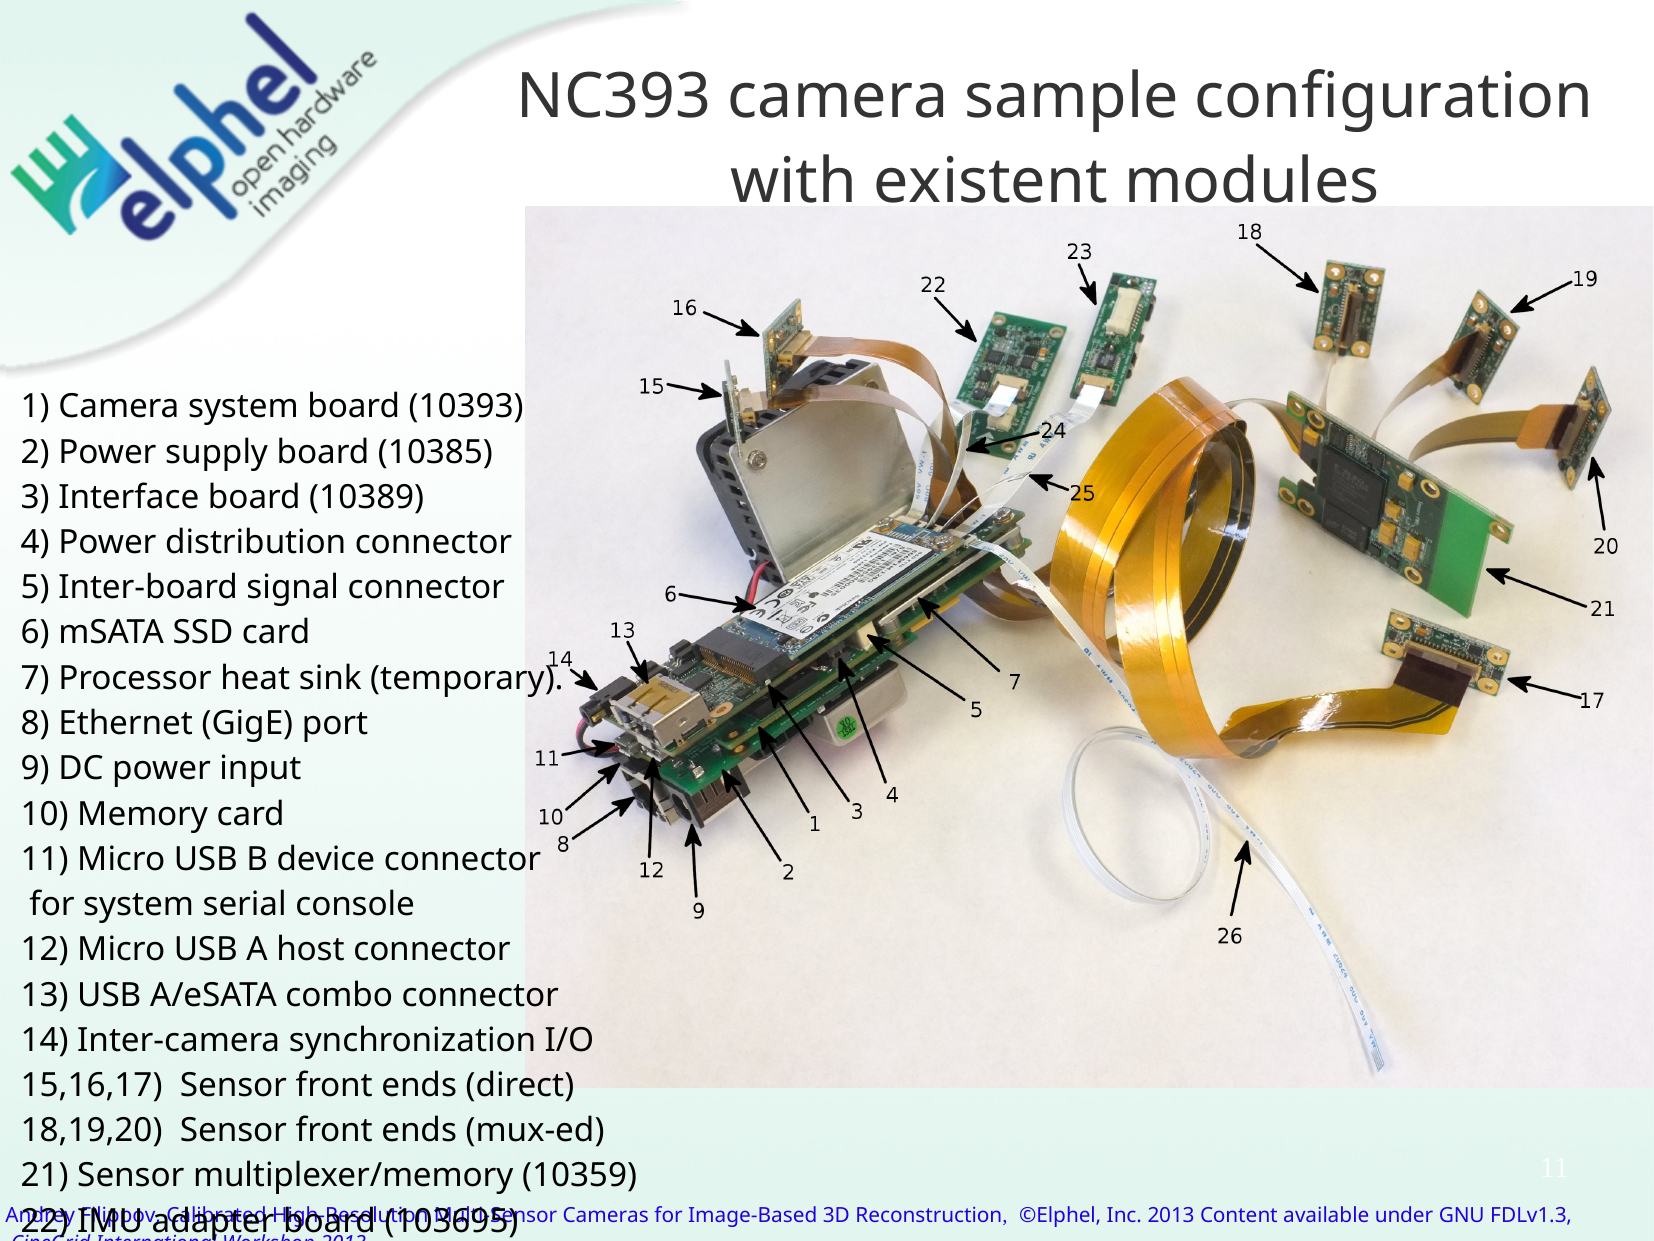

# NC393 camera sample configuration with existent modules
1) Camera system board (10393)
2) Power supply board (10385)
3) Interface board (10389)
4) Power distribution connector
5) Inter-board signal connector
6) mSATA SSD card
7) Processor heat sink (temporary).
8) Ethernet (GigE) port
9) DC power input
10) Memory card
11) Micro USB B device connector
 for system serial console
12) Micro USB A host connector
13) USB A/eSATA combo connector
14) Inter-camera synchronization I/O
15,16,17) Sensor front ends (direct)
18,19,20) Sensor front ends (mux-ed)
21) Sensor multiplexer/memory (10359)
22) IMU adapter board (103695)
23) Serial GPS adapter board (103696)
24,25,26) Inter-module synchronization